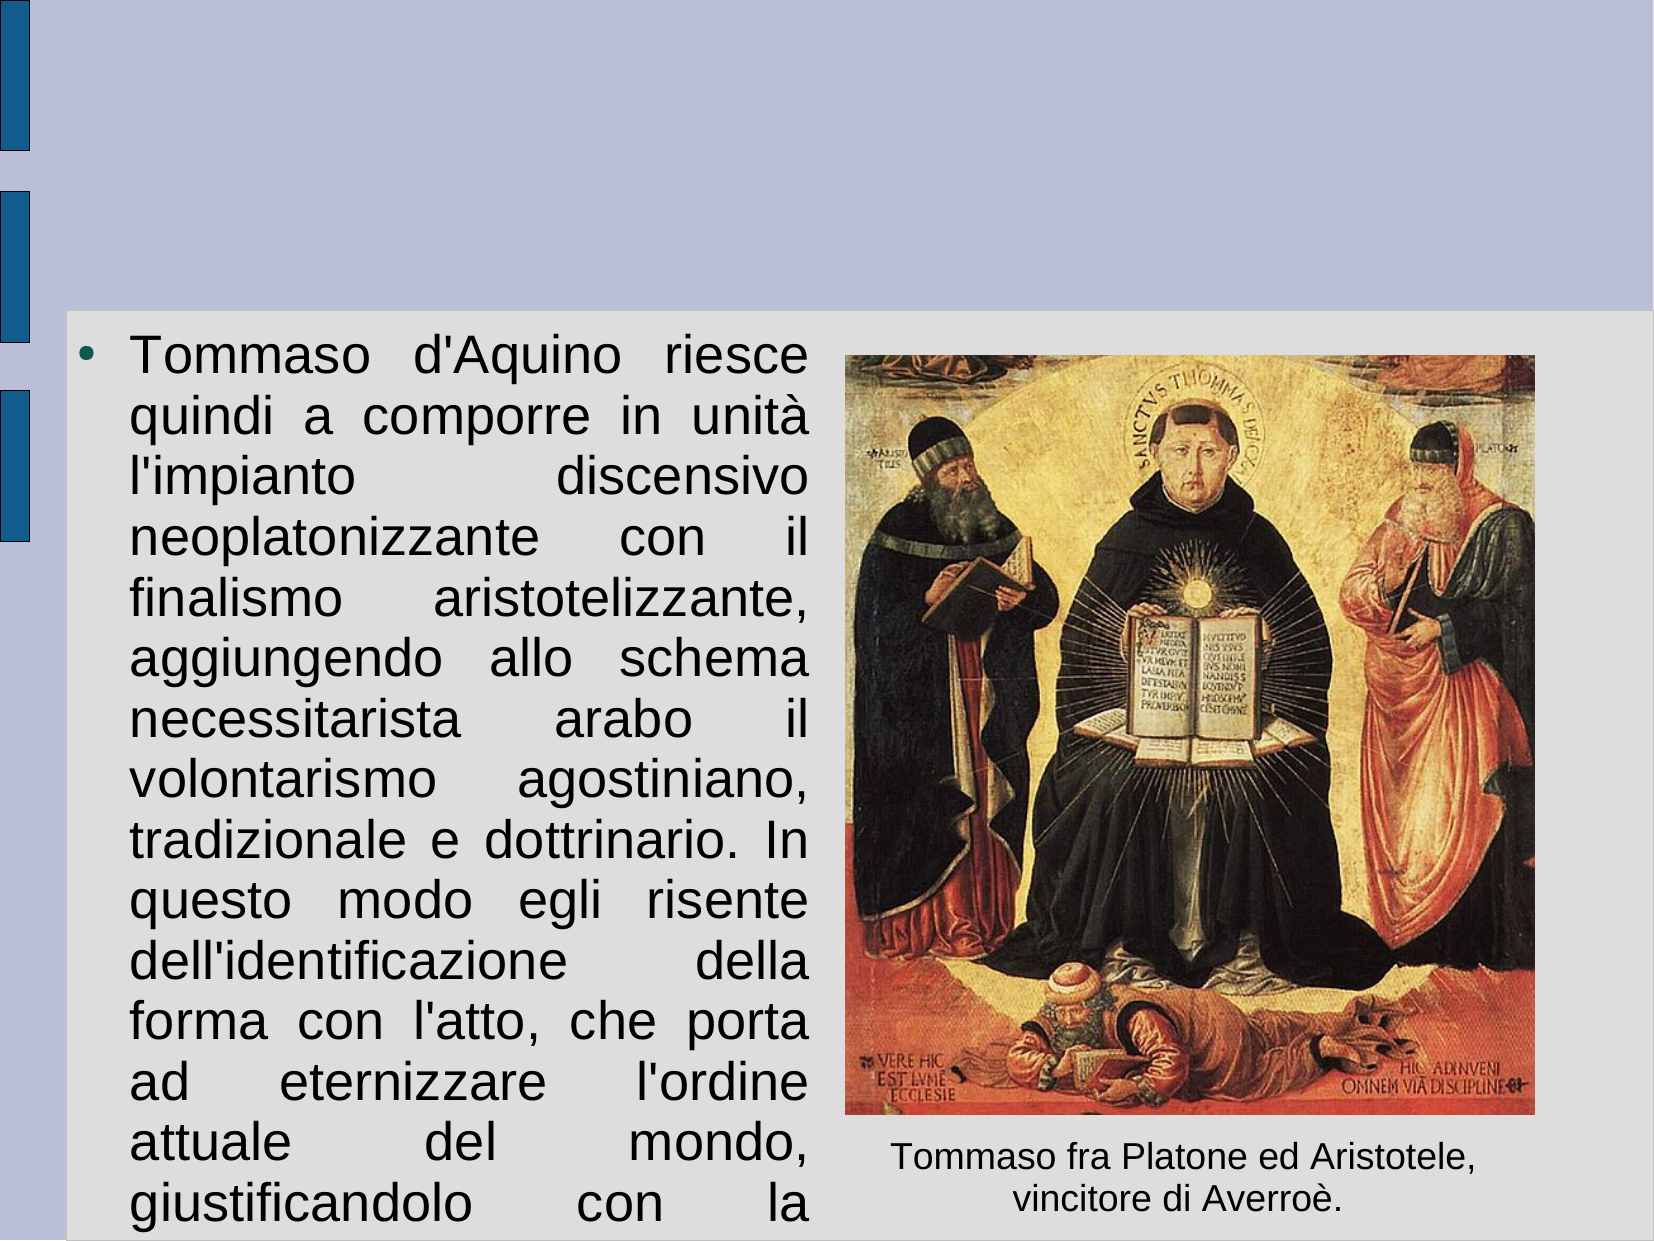

#
Tommaso d'Aquino riesce quindi a comporre in unità l'impianto discensivo neoplatonizzante con il finalismo aristotelizzante, aggiungendo allo schema necessitarista arabo il volontarismo agostiniano, tradizionale e dottrinario. In questo modo egli risente dell'identificazione della forma con l'atto, che porta ad eternizzare l'ordine attuale del mondo, giustificandolo con la volontà e potenza divina.
Tommaso fra Platone ed Aristotele, vincitore di Averroè.